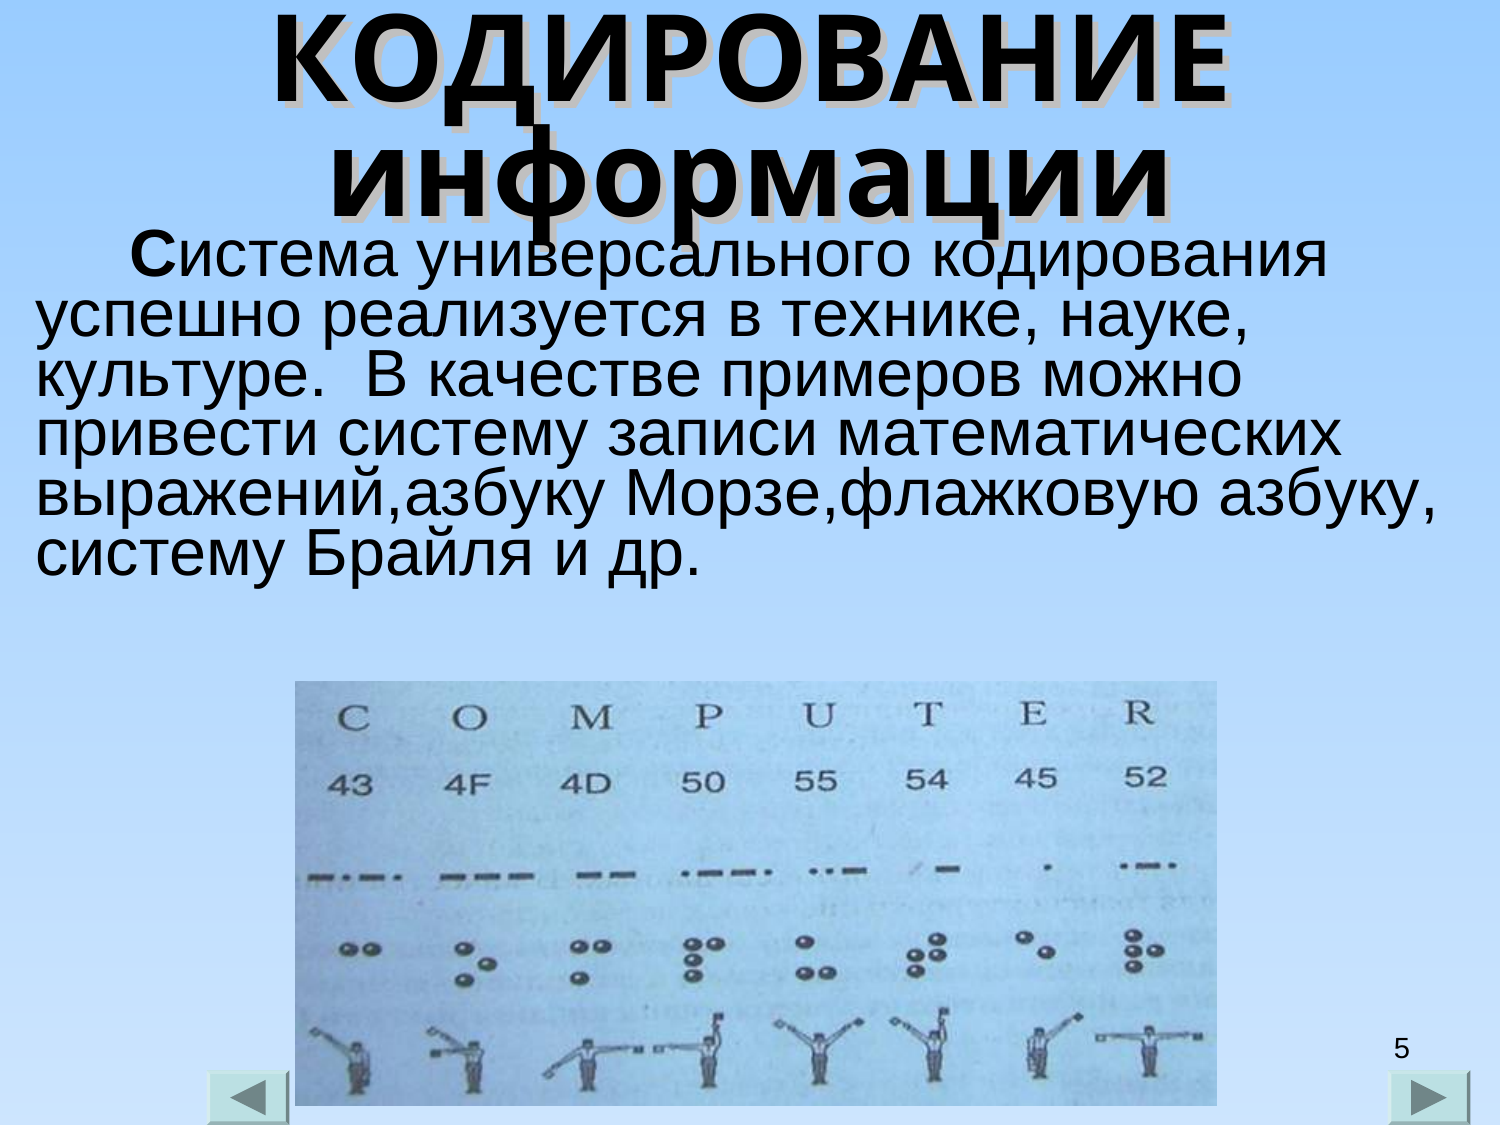

# КОДИРОВАНИЕ информации
		Система универсального кодирования успешно реализуется в технике, науке, культуре. В качестве примеров можно привести систему записи математических выражений,азбуку Морзе,флажковую азбуку, систему Брайля и др.
5